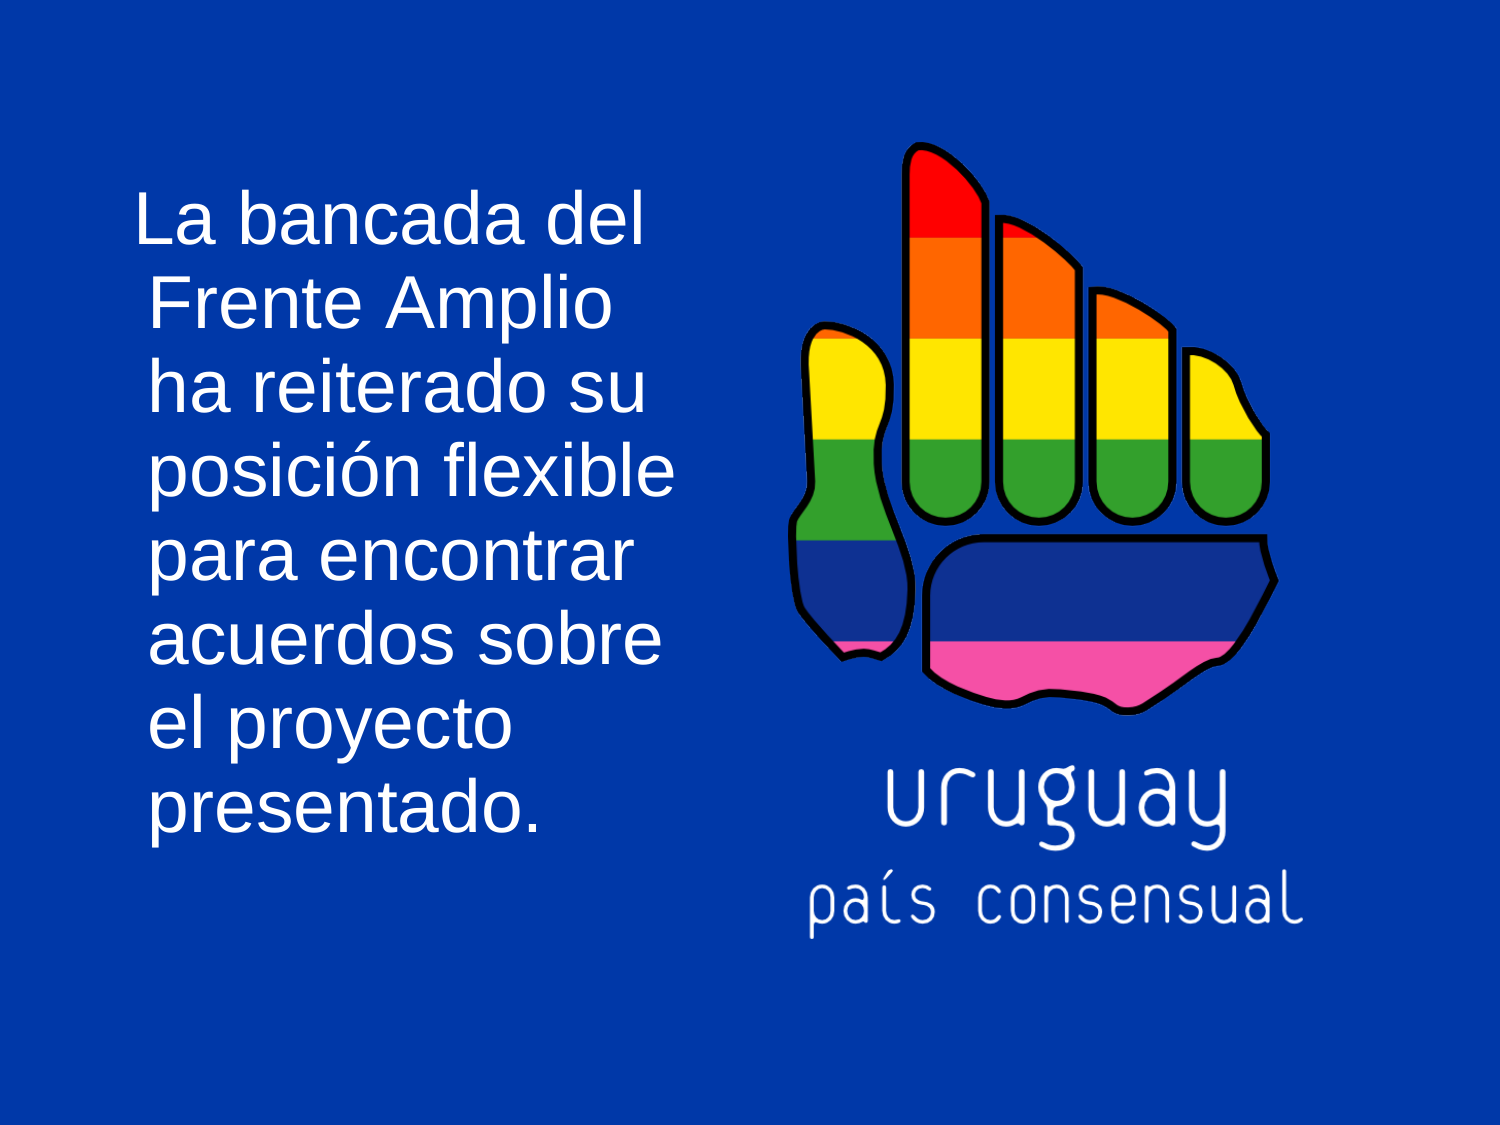

# La bancada del Frente Amplio ha reiterado su posición flexible para encontrar acuerdos sobre el proyecto presentado.